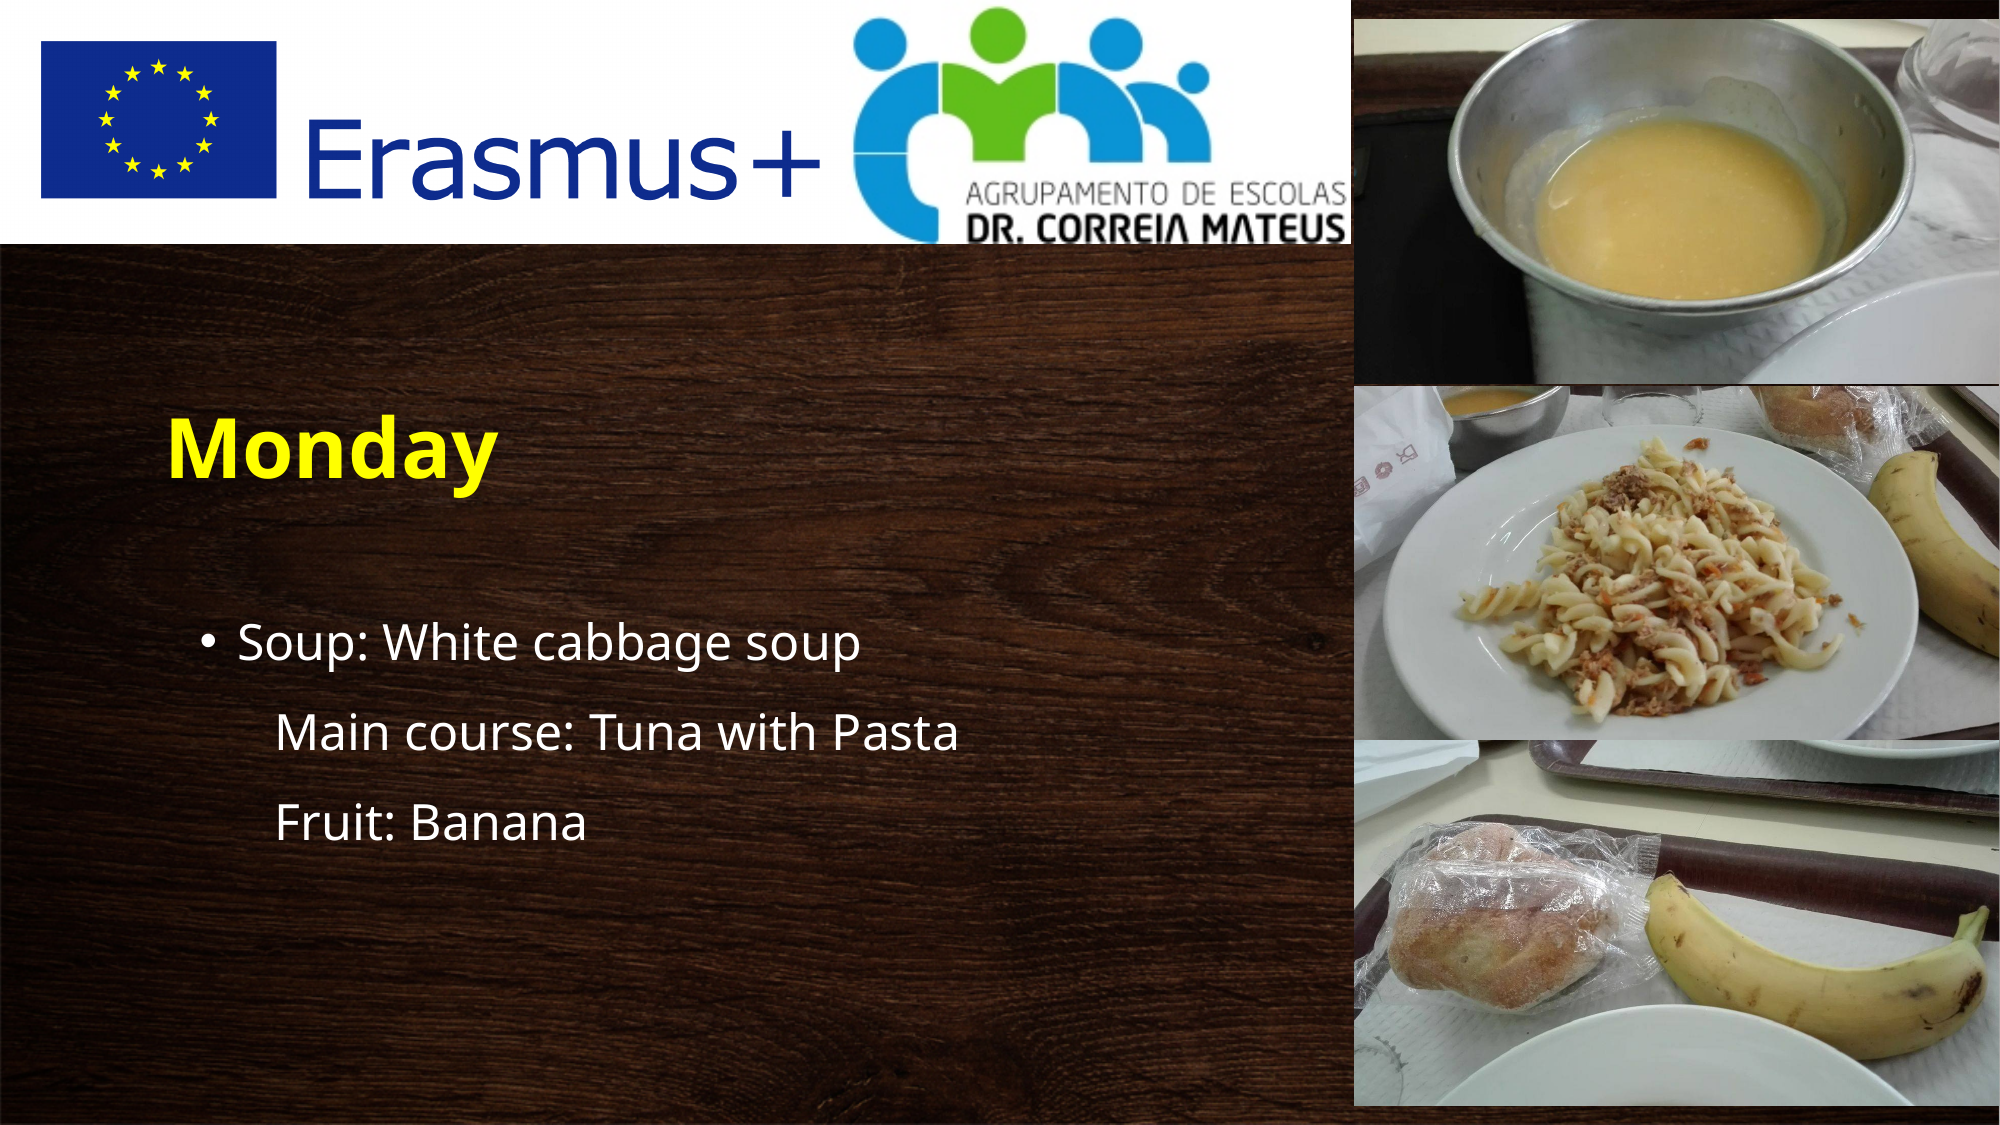

# Monday
Soup: White cabbage soup
Main course: Tuna with Pasta
Fruit: Banana